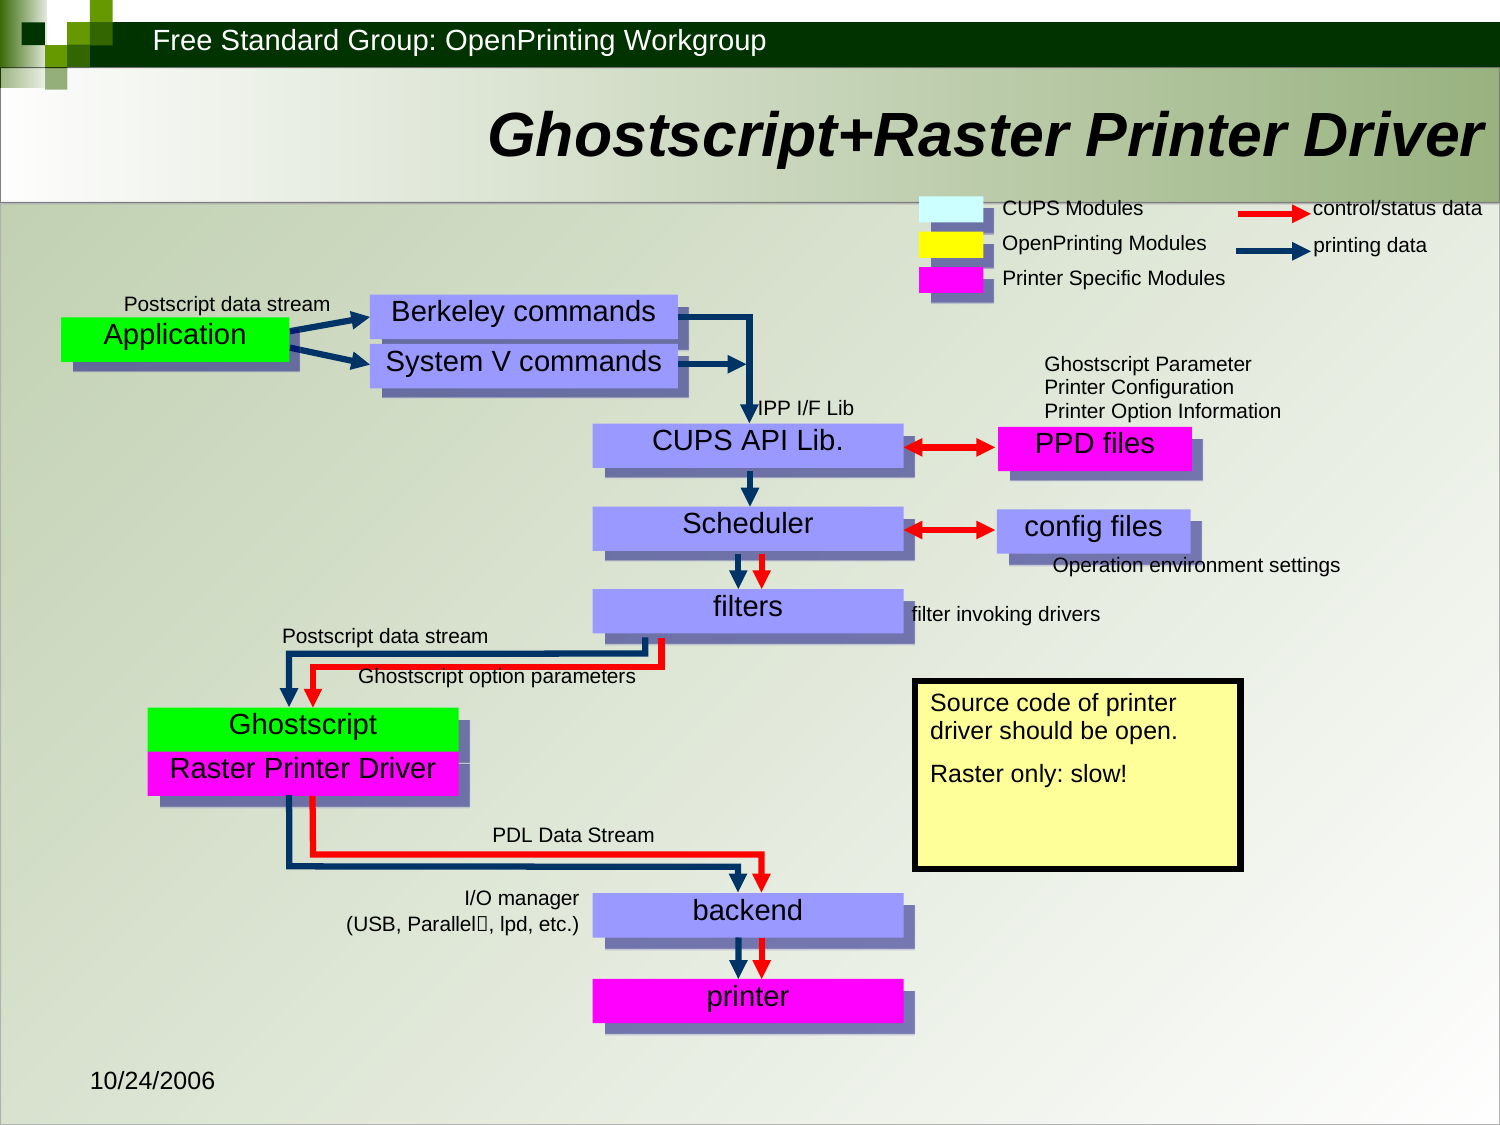

# Ghostscript+Raster Printer Driver
CUPS Modules
control/status data
OpenPrinting Modules
printing data
Printer Specific Modules
Postscript data stream
Berkeley commands
Application
System V commands
Ghostscript Parameter
Printer Configuration
Printer Option Information
IPP I/F Lib
CUPS API Lib.
PPD files
Scheduler
config files
Operation environment settings
filters
filter invoking drivers
Postscript data stream
Ghostscript option parameters
Source code of printer driver should be open.
Raster only: slow!
Ghostscript
Raster Printer Driver
PDL Data Stream
I/O manager
(USB, Parallelｌ, lpd, etc.)
backend
printer